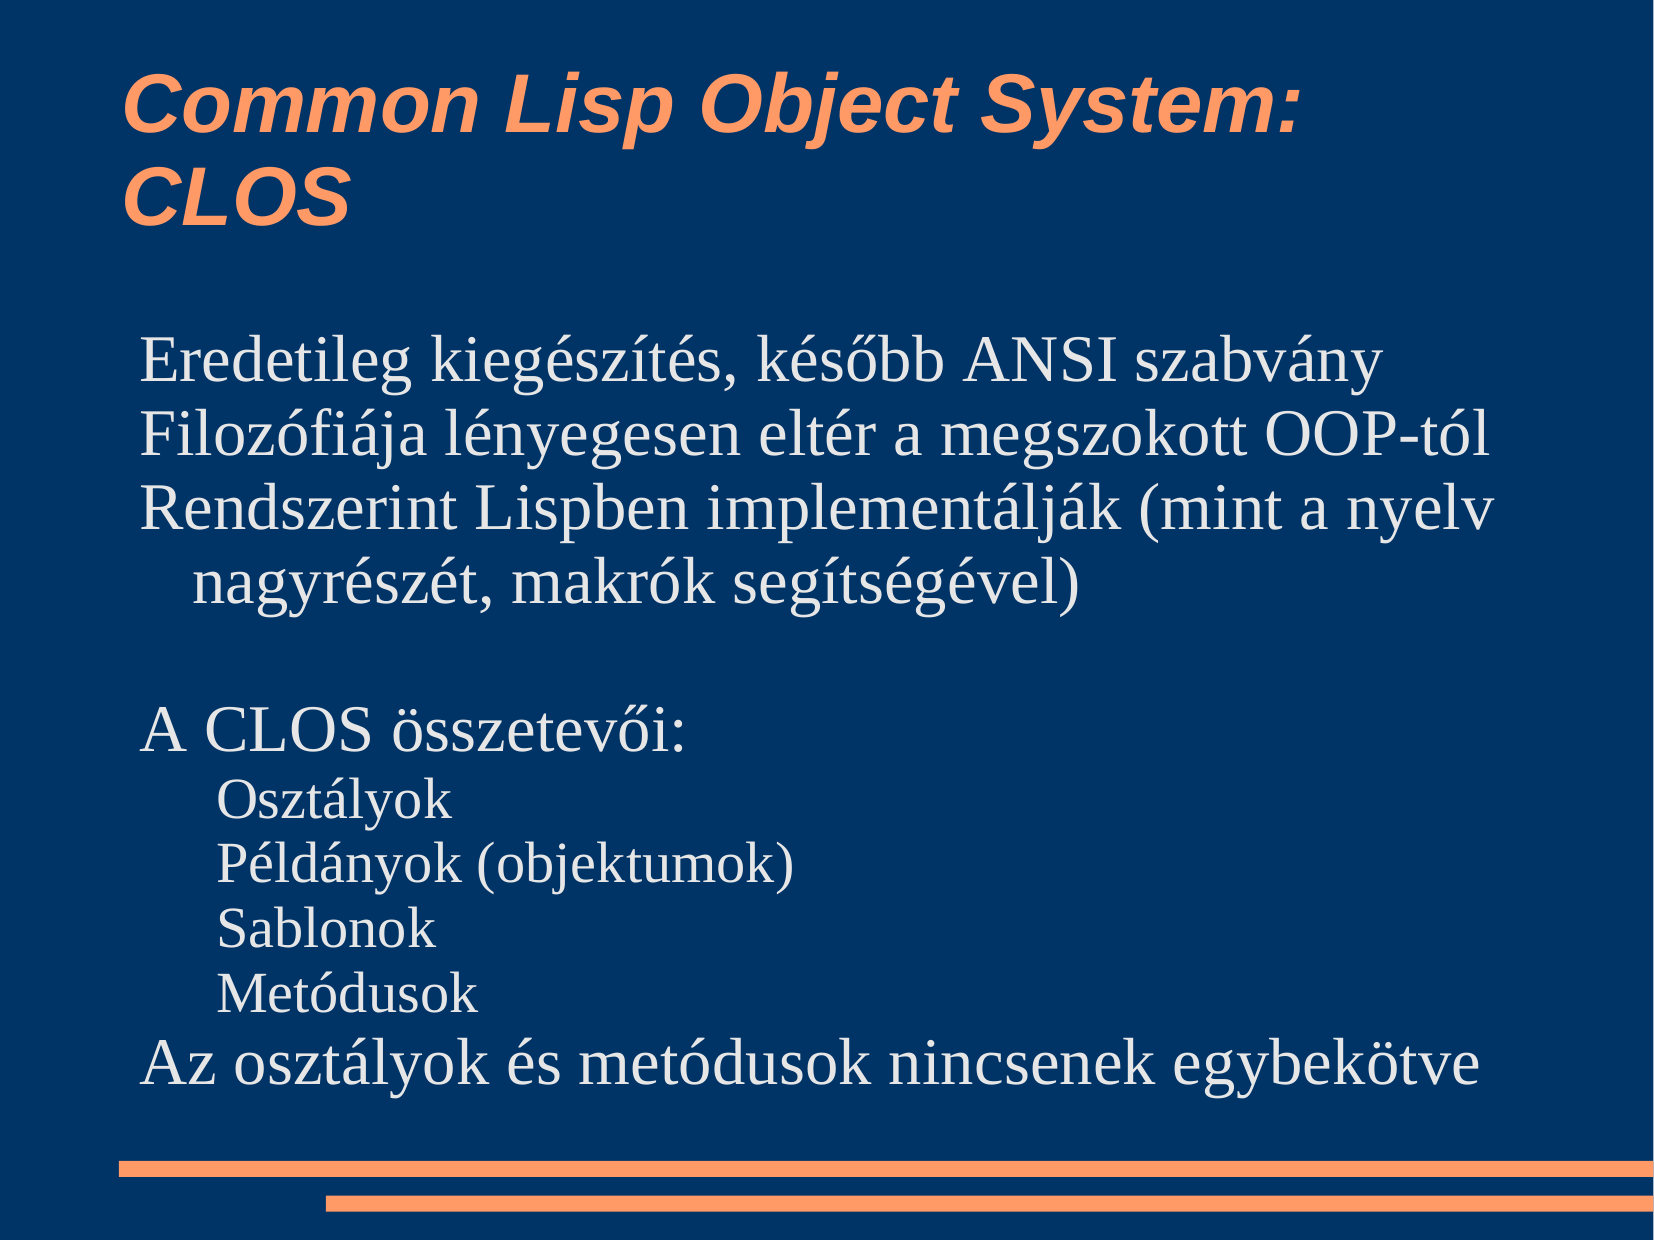

# Common Lisp Object System: CLOS
Eredetileg kiegészítés, később ANSI szabvány
Filozófiája lényegesen eltér a megszokott OOP-tól
Rendszerint Lispben implementálják (mint a nyelv nagyrészét, makrók segítségével)
A CLOS összetevői:
Osztályok
Példányok (objektumok)
Sablonok
Metódusok
Az osztályok és metódusok nincsenek egybekötve